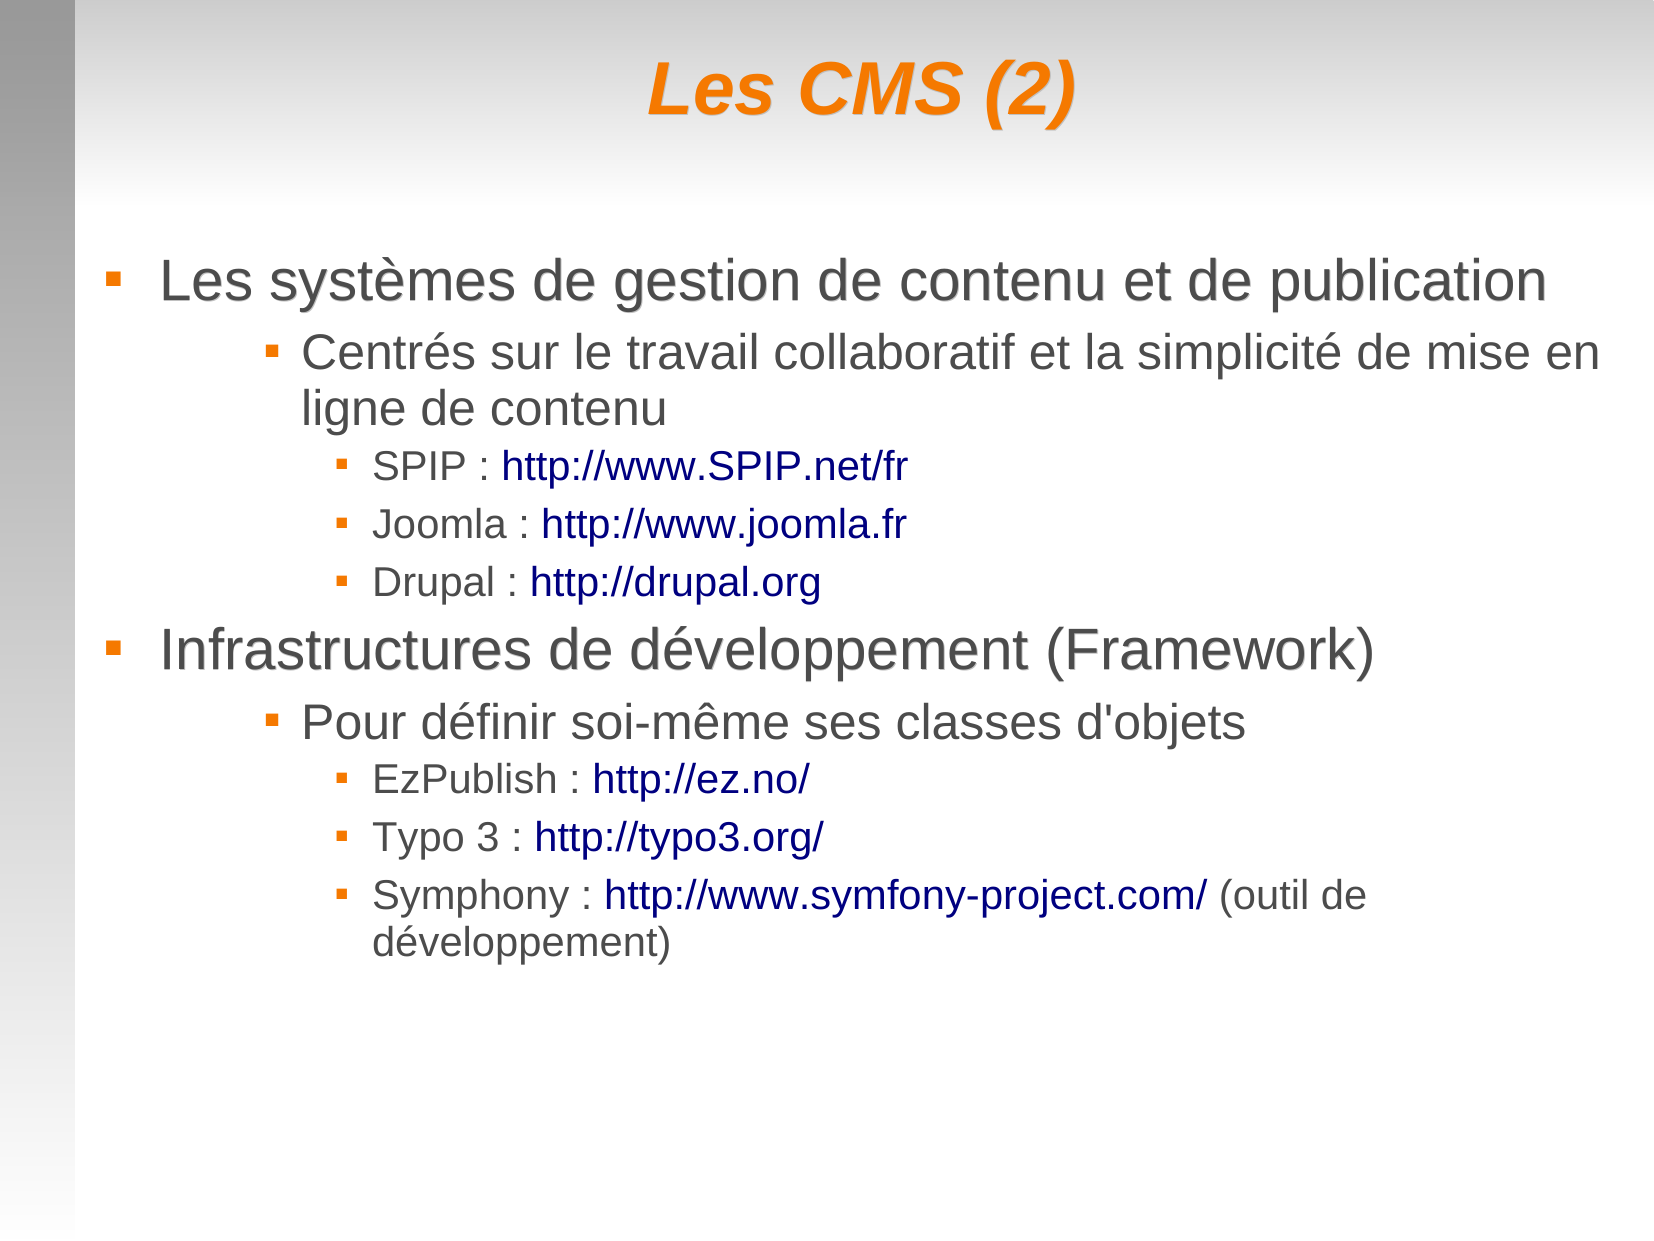

# Les CMS (2)
Les systèmes de gestion de contenu et de publication
Centrés sur le travail collaboratif et la simplicité de mise en ligne de contenu
SPIP : http://www.SPIP.net/fr
Joomla : http://www.joomla.fr
Drupal : http://drupal.org
Infrastructures de développement (Framework)
Pour définir soi-même ses classes d'objets
EzPublish : http://ez.no/
Typo 3 : http://typo3.org/
Symphony : http://www.symfony-project.com/ (outil de développement)